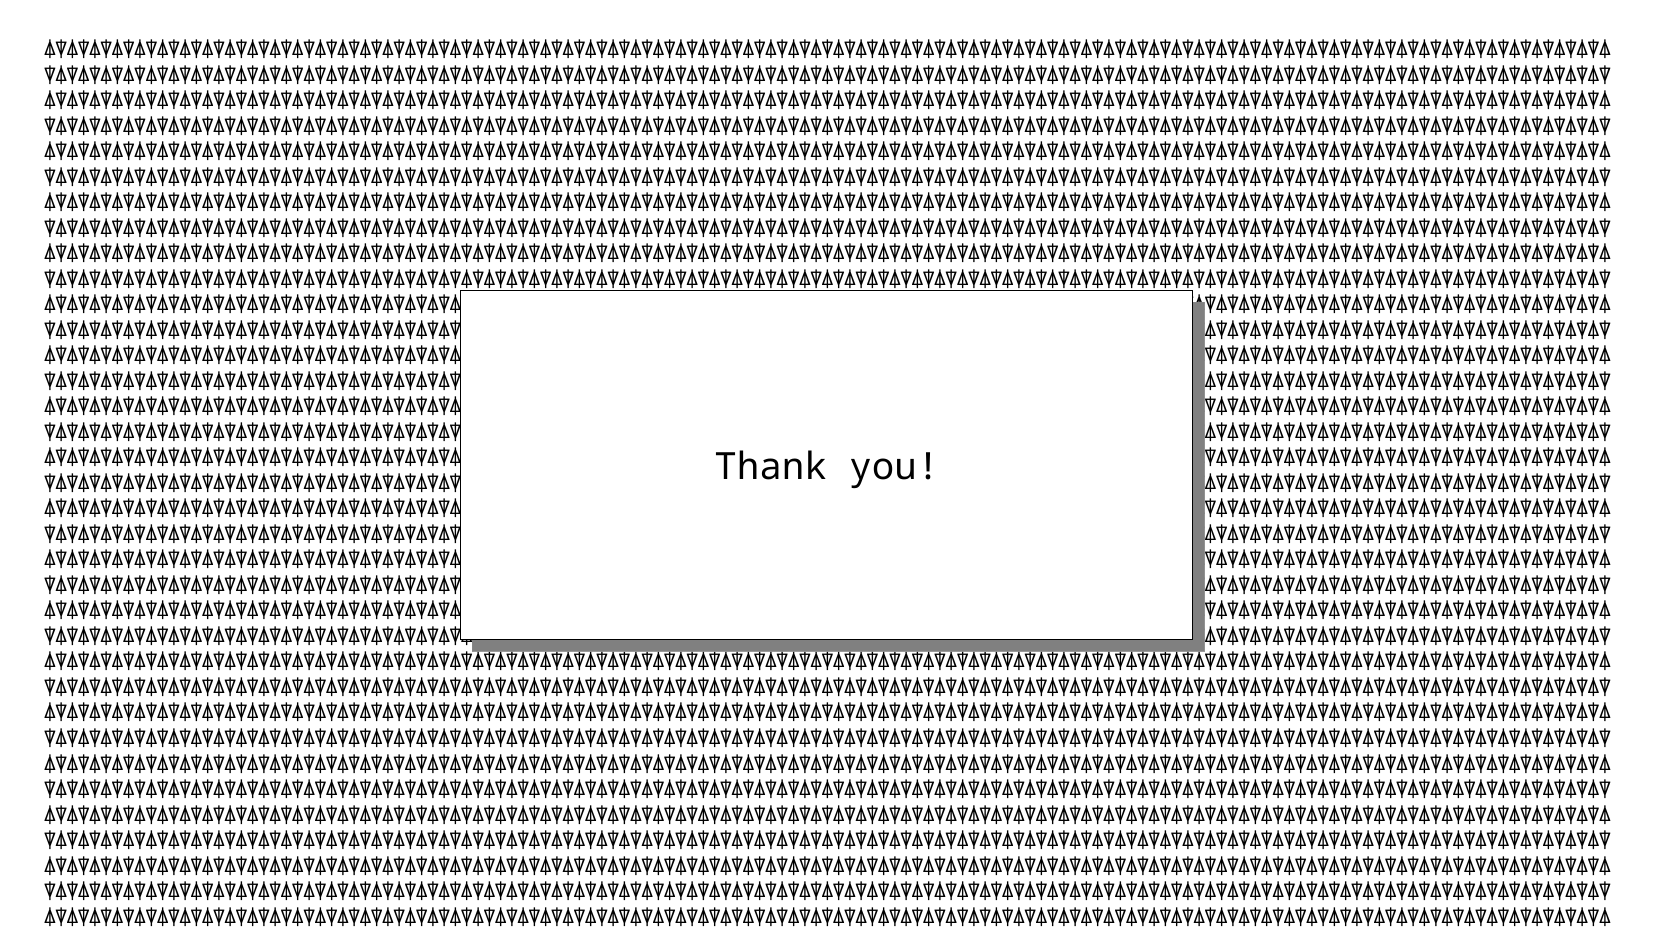

⍋⍒⍋⍒⍋⍒⍋⍒⍋⍒⍋⍒⍋⍒⍋⍒⍋⍒⍋⍒⍋⍒⍋⍒⍋⍒⍋⍒⍋⍒⍋⍒⍋⍒⍋⍒⍋⍒⍋⍒⍋⍒⍋⍒⍋⍒⍋⍒⍋⍒⍋⍒⍋⍒⍋⍒⍋⍒⍋⍒⍋⍒⍋⍒⍋⍒⍋⍒⍋⍒⍋⍒⍋⍒⍋⍒⍋⍒⍋⍒⍋⍒⍋⍒⍋⍒⍋⍒⍋⍒⍋⍒⍋⍒⍋⍒⍋⍒⍋⍒⍋⍒⍋⍒⍋⍒⍋⍒⍋⍒⍋⍒⍋⍒⍋⍒⍋⍒⍋⍒⍋⍒⍋⍒⍋⍒⍋⍒⍋⍒⍋⍒⍋⍒⍋⍒⍋⍒⍋⍒⍋⍒⍋⍒⍋⍒⍋⍒⍋⍒⍋⍒⍋⍒⍋⍒⍋⍒⍋⍒⍋⍒⍋⍒⍋⍒⍋⍒⍋⍒⍋⍒⍋⍒⍋⍒⍋⍒⍋⍒⍋⍒⍋⍒⍋⍒⍋⍒⍋⍒⍋⍒⍋⍒⍋⍒⍋⍒⍋⍒⍋⍒⍋⍒⍋⍒⍋⍒⍋⍒⍋⍒⍋⍒⍋⍒⍋⍒⍋⍒⍋⍒⍋⍒⍋⍒⍋⍒⍋⍒⍋⍒⍋⍒⍋⍒⍋⍒⍋⍒⍋⍒⍋⍒⍋⍒⍋⍒⍋⍒⍋⍒⍋⍒⍋⍒⍋⍒⍋⍒⍋⍒⍋⍒⍋⍒⍋⍒⍋⍒⍋⍒⍋⍒⍋⍒⍋⍒
⍋⍒⍋⍒⍋⍒⍋⍒⍋⍒⍋⍒⍋⍒⍋⍒⍋⍒⍋⍒⍋⍒⍋⍒⍋⍒⍋⍒⍋⍒⍋⍒⍋⍒⍋⍒⍋⍒⍋⍒⍋⍒⍋⍒⍋⍒⍋⍒⍋⍒⍋⍒⍋⍒⍋⍒⍋⍒⍋⍒⍋⍒⍋⍒⍋⍒⍋⍒⍋⍒⍋⍒⍋⍒⍋⍒⍋⍒⍋⍒⍋⍒⍋⍒⍋⍒⍋⍒⍋⍒⍋⍒⍋⍒⍋⍒⍋⍒⍋⍒⍋⍒⍋⍒⍋⍒⍋⍒⍋⍒⍋⍒⍋⍒⍋⍒⍋⍒⍋⍒⍋⍒⍋⍒⍋⍒⍋⍒⍋⍒⍋⍒⍋⍒⍋⍒⍋⍒⍋⍒⍋⍒⍋⍒⍋⍒⍋⍒⍋⍒⍋⍒⍋⍒⍋⍒⍋⍒⍋⍒⍋⍒⍋⍒⍋⍒⍋⍒⍋⍒⍋⍒⍋⍒⍋⍒⍋⍒⍋⍒⍋⍒⍋⍒⍋⍒⍋⍒⍋⍒⍋⍒⍋⍒⍋⍒⍋⍒⍋⍒⍋⍒⍋⍒⍋⍒⍋⍒⍋⍒⍋⍒⍋⍒⍋⍒⍋⍒⍋⍒⍋⍒⍋⍒⍋⍒⍋⍒⍋⍒⍋⍒⍋⍒⍋⍒⍋⍒⍋⍒⍋⍒⍋⍒⍋⍒⍋⍒⍋⍒⍋⍒⍋⍒⍋⍒⍋⍒⍋⍒⍋⍒⍋⍒⍋⍒⍋⍒⍋⍒⍋⍒⍋⍒⍋⍒⍋⍒
⍋⍒⍋⍒⍋⍒⍋⍒⍋⍒⍋⍒⍋⍒⍋⍒⍋⍒⍋⍒⍋⍒⍋⍒⍋⍒⍋⍒⍋⍒⍋⍒⍋⍒⍋⍒⍋⍒⍋⍒⍋⍒⍋⍒⍋⍒⍋⍒⍋⍒⍋⍒⍋⍒⍋⍒⍋⍒⍋⍒⍋⍒⍋⍒⍋⍒⍋⍒⍋⍒⍋⍒⍋⍒⍋⍒⍋⍒⍋⍒⍋⍒⍋⍒⍋⍒⍋⍒⍋⍒⍋⍒⍋⍒⍋⍒⍋⍒⍋⍒⍋⍒⍋⍒⍋⍒⍋⍒⍋⍒⍋⍒⍋⍒⍋⍒⍋⍒⍋⍒⍋⍒⍋⍒⍋⍒⍋⍒⍋⍒⍋⍒⍋⍒⍋⍒⍋⍒⍋⍒⍋⍒⍋⍒⍋⍒⍋⍒⍋⍒⍋⍒⍋⍒⍋⍒⍋⍒⍋⍒⍋⍒⍋⍒⍋⍒⍋⍒⍋⍒⍋⍒⍋⍒⍋⍒⍋⍒⍋⍒⍋⍒⍋⍒⍋⍒⍋⍒⍋⍒⍋⍒⍋⍒⍋⍒⍋⍒⍋⍒⍋⍒⍋⍒⍋⍒⍋⍒⍋⍒⍋⍒⍋⍒⍋⍒⍋⍒⍋⍒⍋⍒⍋⍒⍋⍒⍋⍒⍋⍒⍋⍒⍋⍒⍋⍒⍋⍒⍋⍒⍋⍒⍋⍒⍋⍒⍋⍒⍋⍒⍋⍒⍋⍒⍋⍒⍋⍒⍋⍒⍋⍒⍋⍒⍋⍒⍋⍒⍋⍒⍋⍒⍋⍒⍋⍒⍋⍒
⍋⍒⍋⍒⍋⍒⍋⍒⍋⍒⍋⍒⍋⍒⍋⍒⍋⍒⍋⍒⍋⍒⍋⍒⍋⍒⍋⍒⍋⍒⍋⍒⍋⍒⍋⍒⍋⍒⍋⍒⍋⍒⍋⍒⍋⍒⍋⍒⍋⍒⍋⍒⍋⍒⍋⍒⍋⍒⍋⍒⍋⍒⍋⍒⍋⍒⍋⍒⍋⍒⍋⍒⍋⍒⍋⍒⍋⍒⍋⍒⍋⍒⍋⍒⍋⍒⍋⍒⍋⍒⍋⍒⍋⍒⍋⍒⍋⍒⍋⍒⍋⍒⍋⍒⍋⍒⍋⍒⍋⍒⍋⍒⍋⍒⍋⍒⍋⍒⍋⍒⍋⍒⍋⍒⍋⍒⍋⍒⍋⍒⍋⍒⍋⍒⍋⍒⍋⍒⍋⍒⍋⍒⍋⍒⍋⍒⍋⍒⍋⍒⍋⍒⍋⍒⍋⍒⍋⍒⍋⍒⍋⍒⍋⍒⍋⍒⍋⍒⍋⍒⍋⍒⍋⍒⍋⍒⍋⍒⍋⍒⍋⍒⍋⍒⍋⍒⍋⍒⍋⍒⍋⍒⍋⍒⍋⍒⍋⍒⍋⍒⍋⍒⍋⍒⍋⍒⍋⍒⍋⍒⍋⍒⍋⍒⍋⍒⍋⍒⍋⍒⍋⍒⍋⍒⍋⍒⍋⍒⍋⍒⍋⍒⍋⍒⍋⍒⍋⍒⍋⍒⍋⍒⍋⍒⍋⍒⍋⍒⍋⍒⍋⍒⍋⍒⍋⍒⍋⍒⍋⍒⍋⍒⍋⍒⍋⍒⍋⍒⍋⍒⍋⍒⍋⍒⍋⍒⍋⍒⍋⍒⍋⍒⍋⍒⍋⍒⍋⍒⍋⍒⍋⍒⍋⍒⍋⍒⍋⍒⍋⍒⍋⍒⍋⍒⍋⍒⍋⍒⍋⍒⍋⍒⍋⍒⍋⍒⍋⍒⍋⍒⍋⍒⍋⍒⍋⍒⍋⍒⍋⍒⍋⍒⍋⍒⍋⍒⍋⍒⍋⍒⍋⍒⍋⍒⍋⍒⍋⍒⍋⍒⍋⍒⍋⍒⍋⍒⍋⍒⍋⍒⍋⍒⍋⍒⍋⍒⍋⍒⍋⍒⍋⍒⍋⍒⍋⍒⍋⍒⍋⍒⍋⍒⍋⍒⍋⍒⍋⍒⍋⍒⍋⍒⍋⍒⍋⍒⍋⍒⍋⍒⍋⍒⍋⍒⍋⍒⍋⍒⍋⍒⍋⍒⍋⍒⍋⍒⍋⍒⍋⍒⍋⍒⍋⍒⍋⍒⍋⍒⍋⍒⍋⍒⍋⍒⍋⍒⍋⍒⍋⍒⍋⍒⍋⍒⍋⍒⍋⍒⍋⍒⍋⍒⍋⍒⍋⍒⍋⍒⍋⍒⍋⍒⍋⍒⍋⍒⍋⍒⍋⍒⍋⍒⍋⍒⍋⍒⍋⍒⍋⍒⍋⍒⍋⍒⍋⍒⍋⍒⍋⍒⍋⍒⍋⍒⍋⍒⍋⍒⍋⍒⍋⍒⍋⍒⍋⍒⍋⍒⍋⍒⍋⍒⍋⍒⍋⍒⍋⍒⍋⍒⍋⍒⍋⍒⍋⍒⍋⍒⍋⍒⍋⍒⍋⍒⍋⍒⍋⍒⍋⍒⍋⍒⍋⍒⍋⍒⍋⍒⍋⍒⍋⍒⍋⍒⍋⍒
⍋⍒⍋⍒⍋⍒⍋⍒⍋⍒⍋⍒⍋⍒⍋⍒⍋⍒⍋⍒⍋⍒⍋⍒⍋⍒⍋⍒⍋⍒⍋⍒⍋⍒⍋⍒⍋⍒⍋⍒⍋⍒⍋⍒⍋⍒⍋⍒⍋⍒⍋⍒⍋⍒⍋⍒⍋⍒⍋⍒⍋⍒⍋⍒⍋⍒⍋⍒⍋⍒⍋⍒⍋⍒⍋⍒⍋⍒⍋⍒⍋⍒⍋⍒⍋⍒⍋⍒⍋⍒⍋⍒⍋⍒⍋⍒⍋⍒⍋⍒⍋⍒⍋⍒⍋⍒⍋⍒⍋⍒⍋⍒⍋⍒⍋⍒⍋⍒⍋⍒⍋⍒⍋⍒⍋⍒⍋⍒⍋⍒⍋⍒⍋⍒⍋⍒⍋⍒⍋⍒⍋⍒⍋⍒⍋⍒⍋⍒⍋⍒⍋⍒⍋⍒⍋⍒⍋⍒⍋⍒⍋⍒⍋⍒⍋⍒⍋⍒⍋⍒⍋⍒⍋⍒⍋⍒⍋⍒⍋⍒⍋⍒⍋⍒⍋⍒⍋⍒⍋⍒⍋⍒⍋⍒⍋⍒⍋⍒⍋⍒⍋⍒⍋⍒⍋⍒⍋⍒⍋⍒⍋⍒⍋⍒⍋⍒⍋⍒⍋⍒⍋⍒⍋⍒⍋⍒⍋⍒⍋⍒⍋⍒⍋⍒⍋⍒⍋⍒⍋⍒⍋⍒⍋⍒⍋⍒⍋⍒⍋⍒⍋⍒⍋⍒⍋⍒⍋⍒⍋⍒⍋⍒⍋⍒⍋⍒⍋⍒⍋⍒⍋⍒⍋⍒⍋⍒⍋⍒⍋⍒⍋⍒⍋⍒⍋⍒⍋⍒⍋⍒⍋⍒⍋⍒⍋⍒⍋⍒⍋⍒⍋⍒⍋⍒⍋⍒⍋⍒⍋⍒⍋⍒⍋⍒⍋⍒⍋⍒⍋⍒⍋⍒⍋⍒⍋⍒⍋⍒⍋⍒⍋⍒⍋⍒⍋⍒⍋⍒⍋⍒⍋⍒⍋⍒⍋⍒⍋⍒⍋⍒⍋⍒⍋⍒⍋⍒⍋⍒⍋⍒⍋⍒⍋⍒⍋⍒⍋⍒⍋⍒⍋⍒⍋⍒⍋⍒⍋⍒⍋⍒⍋⍒⍋⍒⍋⍒⍋⍒⍋⍒⍋⍒⍋⍒⍋⍒⍋⍒⍋⍒⍋⍒⍋⍒⍋⍒⍋⍒⍋⍒⍋⍒⍋⍒⍋⍒⍋⍒⍋⍒⍋⍒⍋⍒⍋⍒⍋⍒⍋⍒⍋⍒⍋⍒⍋⍒⍋⍒⍋⍒⍋⍒⍋⍒⍋⍒⍋⍒⍋⍒⍋⍒⍋⍒⍋⍒⍋⍒⍋⍒⍋⍒⍋⍒⍋⍒⍋⍒⍋⍒⍋⍒⍋⍒⍋⍒⍋⍒⍋⍒⍋⍒⍋⍒⍋⍒⍋⍒⍋⍒⍋⍒⍋⍒⍋⍒⍋⍒⍋⍒⍋⍒⍋⍒⍋⍒⍋⍒⍋⍒⍋⍒⍋⍒⍋⍒⍋⍒⍋⍒⍋⍒⍋⍒⍋⍒⍋⍒⍋⍒⍋⍒⍋⍒⍋⍒⍋⍒⍋⍒⍋⍒⍋⍒⍋⍒⍋⍒⍋⍒⍋⍒⍋⍒⍋⍒
⍋⍒⍋⍒⍋⍒⍋⍒⍋⍒⍋⍒⍋⍒⍋⍒⍋⍒⍋⍒⍋⍒⍋⍒⍋⍒⍋⍒⍋⍒⍋⍒⍋⍒⍋⍒⍋⍒⍋⍒⍋⍒⍋⍒⍋⍒⍋⍒⍋⍒⍋⍒⍋⍒⍋⍒⍋⍒⍋⍒⍋⍒⍋⍒⍋⍒⍋⍒⍋⍒⍋⍒⍋⍒⍋⍒⍋⍒⍋⍒⍋⍒⍋⍒⍋⍒⍋⍒⍋⍒⍋⍒⍋⍒⍋⍒⍋⍒⍋⍒⍋⍒⍋⍒⍋⍒⍋⍒⍋⍒⍋⍒⍋⍒⍋⍒⍋⍒⍋⍒⍋⍒⍋⍒⍋⍒⍋⍒⍋⍒⍋⍒⍋⍒⍋⍒⍋⍒⍋⍒⍋⍒⍋⍒⍋⍒⍋⍒⍋⍒⍋⍒⍋⍒⍋⍒⍋⍒⍋⍒⍋⍒⍋⍒⍋⍒⍋⍒⍋⍒⍋⍒⍋⍒⍋⍒⍋⍒⍋⍒⍋⍒⍋⍒⍋⍒⍋⍒⍋⍒⍋⍒⍋⍒⍋⍒⍋⍒⍋⍒⍋⍒⍋⍒⍋⍒⍋⍒⍋⍒⍋⍒⍋⍒⍋⍒⍋⍒⍋⍒⍋⍒⍋⍒⍋⍒⍋⍒⍋⍒⍋⍒⍋⍒⍋⍒⍋⍒⍋⍒⍋⍒⍋⍒⍋⍒⍋⍒⍋⍒⍋⍒⍋⍒⍋⍒⍋⍒⍋⍒⍋⍒⍋⍒⍋⍒⍋⍒⍋⍒⍋⍒⍋⍒⍋⍒⍋⍒⍋⍒⍋⍒⍋⍒⍋⍒⍋⍒⍋⍒⍋⍒⍋⍒⍋⍒⍋⍒⍋⍒⍋⍒⍋⍒⍋⍒⍋⍒⍋⍒⍋⍒⍋⍒⍋⍒⍋⍒⍋⍒⍋⍒⍋⍒⍋⍒⍋⍒⍋⍒⍋⍒⍋⍒⍋⍒⍋⍒⍋⍒⍋⍒⍋⍒⍋⍒⍋⍒⍋⍒⍋⍒⍋⍒⍋⍒⍋⍒⍋⍒⍋⍒⍋⍒⍋⍒⍋⍒⍋⍒⍋⍒⍋⍒⍋⍒⍋⍒⍋⍒⍋⍒⍋⍒⍋⍒⍋⍒⍋⍒⍋⍒⍋⍒⍋⍒⍋⍒⍋⍒⍋⍒⍋⍒⍋⍒⍋⍒⍋⍒⍋⍒⍋⍒⍋⍒⍋⍒⍋⍒⍋⍒⍋⍒⍋⍒⍋⍒⍋⍒⍋⍒⍋⍒⍋⍒⍋⍒⍋⍒⍋⍒⍋⍒⍋⍒⍋⍒⍋⍒⍋⍒⍋⍒⍋⍒⍋⍒⍋⍒⍋⍒⍋⍒⍋⍒⍋⍒⍋⍒⍋⍒⍋⍒⍋⍒⍋⍒⍋⍒⍋⍒⍋⍒⍋⍒⍋⍒⍋⍒⍋⍒⍋⍒⍋⍒⍋⍒⍋⍒⍋⍒⍋⍒⍋⍒⍋⍒⍋⍒⍋⍒⍋⍒⍋⍒⍋⍒⍋⍒⍋⍒⍋⍒⍋⍒⍋⍒⍋⍒⍋⍒⍋⍒⍋⍒⍋⍒⍋⍒⍋⍒⍋⍒⍋⍒⍋⍒⍋⍒⍋⍒⍋⍒⍋⍒
⍋⍒⍋⍒⍋⍒⍋⍒⍋⍒⍋⍒⍋⍒⍋⍒⍋⍒⍋⍒⍋⍒⍋⍒⍋⍒⍋⍒⍋⍒⍋⍒⍋⍒⍋⍒⍋⍒⍋⍒⍋⍒⍋⍒⍋⍒⍋⍒⍋⍒⍋⍒⍋⍒⍋⍒⍋⍒⍋⍒⍋⍒⍋⍒⍋⍒⍋⍒⍋⍒⍋⍒⍋⍒⍋⍒⍋⍒⍋⍒⍋⍒⍋⍒⍋⍒⍋⍒⍋⍒⍋⍒⍋⍒⍋⍒⍋⍒⍋⍒⍋⍒⍋⍒⍋⍒⍋⍒⍋⍒⍋⍒⍋⍒⍋⍒⍋⍒⍋⍒⍋⍒⍋⍒⍋⍒⍋⍒⍋⍒⍋⍒⍋⍒⍋⍒⍋⍒⍋⍒⍋⍒⍋⍒⍋⍒⍋⍒⍋⍒⍋⍒⍋⍒⍋⍒⍋⍒⍋⍒⍋⍒⍋⍒⍋⍒⍋⍒⍋⍒⍋⍒⍋⍒⍋⍒⍋⍒⍋⍒⍋⍒⍋⍒⍋⍒⍋⍒⍋⍒⍋⍒⍋⍒⍋⍒⍋⍒⍋⍒⍋⍒⍋⍒⍋⍒⍋⍒⍋⍒⍋⍒⍋⍒⍋⍒⍋⍒⍋⍒⍋⍒⍋⍒⍋⍒⍋⍒⍋⍒⍋⍒⍋⍒⍋⍒⍋⍒⍋⍒⍋⍒⍋⍒⍋⍒⍋⍒⍋⍒⍋⍒⍋⍒⍋⍒⍋⍒⍋⍒⍋⍒⍋⍒⍋⍒⍋⍒⍋⍒⍋⍒⍋⍒⍋⍒⍋⍒⍋⍒⍋⍒⍋⍒⍋⍒⍋⍒⍋⍒⍋⍒⍋⍒⍋⍒⍋⍒⍋⍒⍋⍒⍋⍒⍋⍒⍋⍒⍋⍒⍋⍒⍋⍒⍋⍒⍋⍒⍋⍒⍋⍒⍋⍒⍋⍒⍋⍒⍋⍒⍋⍒⍋⍒⍋⍒⍋⍒⍋⍒⍋⍒⍋⍒⍋⍒⍋⍒⍋⍒⍋⍒⍋⍒⍋⍒⍋⍒⍋⍒⍋⍒⍋⍒⍋⍒⍋⍒⍋⍒⍋⍒⍋⍒⍋⍒⍋⍒⍋⍒⍋⍒⍋⍒⍋⍒⍋⍒⍋⍒⍋⍒⍋⍒⍋⍒⍋⍒⍋⍒⍋⍒⍋⍒⍋⍒⍋⍒⍋⍒⍋⍒⍋⍒⍋⍒⍋⍒⍋⍒⍋⍒⍋⍒⍋⍒⍋⍒⍋⍒⍋⍒⍋⍒⍋⍒⍋⍒⍋⍒⍋⍒⍋⍒⍋⍒⍋⍒⍋⍒⍋⍒⍋⍒⍋⍒⍋⍒⍋⍒⍋⍒⍋⍒⍋⍒⍋⍒⍋⍒⍋⍒⍋⍒⍋⍒⍋⍒⍋⍒⍋⍒⍋⍒⍋⍒⍋⍒⍋⍒⍋⍒⍋⍒⍋⍒⍋⍒⍋⍒⍋⍒⍋⍒⍋⍒⍋⍒⍋⍒⍋⍒⍋⍒⍋⍒⍋⍒⍋⍒⍋⍒⍋⍒⍋⍒⍋⍒⍋⍒⍋⍒⍋⍒⍋⍒⍋⍒⍋⍒⍋⍒⍋⍒⍋⍒⍋⍒⍋⍒⍋⍒⍋⍒⍋⍒
⍋⍒⍋⍒⍋⍒⍋⍒⍋⍒⍋⍒⍋⍒⍋⍒⍋⍒⍋⍒⍋⍒⍋⍒⍋⍒⍋⍒⍋⍒⍋⍒⍋⍒⍋⍒⍋⍒⍋⍒⍋⍒⍋⍒⍋⍒⍋⍒⍋⍒⍋⍒⍋⍒⍋⍒⍋⍒⍋⍒⍋⍒⍋⍒⍋⍒⍋⍒⍋⍒⍋⍒⍋⍒⍋⍒⍋⍒⍋⍒⍋⍒⍋⍒⍋⍒⍋⍒⍋⍒⍋⍒⍋⍒⍋⍒⍋⍒⍋⍒⍋⍒⍋⍒⍋⍒⍋⍒⍋⍒⍋⍒⍋⍒⍋⍒⍋⍒⍋⍒⍋⍒⍋⍒⍋⍒⍋⍒⍋⍒⍋⍒⍋⍒⍋⍒⍋⍒⍋⍒⍋⍒⍋⍒⍋⍒⍋⍒⍋⍒⍋⍒⍋⍒⍋⍒⍋⍒⍋⍒⍋⍒⍋⍒⍋⍒⍋⍒⍋⍒⍋⍒⍋⍒⍋⍒⍋⍒⍋⍒⍋⍒⍋⍒⍋⍒⍋⍒⍋⍒⍋⍒⍋⍒⍋⍒⍋⍒⍋⍒⍋⍒⍋⍒⍋⍒⍋⍒⍋⍒⍋⍒⍋⍒⍋⍒⍋⍒⍋⍒⍋⍒⍋⍒⍋⍒⍋⍒⍋⍒⍋⍒⍋⍒⍋⍒⍋⍒⍋⍒⍋⍒⍋⍒⍋⍒⍋⍒⍋⍒⍋⍒⍋⍒⍋⍒⍋⍒⍋⍒⍋⍒⍋⍒⍋⍒⍋⍒⍋⍒⍋⍒⍋⍒⍋⍒⍋⍒⍋⍒⍋⍒⍋⍒⍋⍒⍋⍒⍋⍒⍋⍒⍋⍒⍋⍒⍋⍒⍋⍒⍋⍒⍋⍒⍋⍒⍋⍒⍋⍒⍋⍒⍋⍒⍋⍒⍋⍒⍋⍒⍋⍒⍋⍒⍋⍒⍋⍒⍋⍒⍋⍒⍋⍒⍋⍒⍋⍒⍋⍒⍋⍒⍋⍒⍋⍒⍋⍒⍋⍒⍋⍒⍋⍒⍋⍒⍋⍒⍋⍒⍋⍒⍋⍒⍋⍒⍋⍒⍋⍒⍋⍒⍋⍒⍋⍒⍋⍒⍋⍒⍋⍒⍋⍒⍋⍒⍋⍒⍋⍒⍋⍒⍋⍒⍋⍒⍋⍒⍋⍒⍋⍒⍋⍒⍋⍒⍋⍒⍋⍒⍋⍒⍋⍒⍋⍒⍋⍒⍋⍒⍋⍒⍋⍒⍋⍒⍋⍒⍋⍒⍋⍒⍋⍒⍋⍒⍋⍒⍋⍒⍋⍒⍋⍒⍋⍒⍋⍒⍋⍒⍋⍒⍋⍒⍋⍒⍋⍒⍋⍒⍋⍒⍋⍒⍋⍒⍋⍒⍋⍒⍋⍒⍋⍒⍋⍒⍋⍒⍋⍒⍋⍒⍋⍒⍋⍒⍋⍒⍋⍒⍋⍒⍋⍒⍋⍒⍋⍒⍋⍒⍋⍒⍋⍒⍋⍒⍋⍒⍋⍒⍋⍒⍋⍒⍋⍒⍋⍒⍋⍒⍋⍒⍋⍒⍋⍒⍋⍒⍋⍒⍋⍒⍋⍒⍋⍒⍋⍒⍋⍒⍋⍒⍋⍒⍋⍒⍋⍒⍋⍒⍋⍒⍋⍒⍋⍒
⍋⍒⍋⍒⍋⍒⍋⍒⍋⍒⍋⍒⍋⍒⍋⍒⍋⍒⍋⍒⍋⍒⍋⍒⍋⍒⍋⍒⍋⍒⍋⍒⍋⍒⍋⍒⍋⍒⍋⍒⍋⍒⍋⍒⍋⍒⍋⍒⍋⍒⍋⍒⍋⍒⍋⍒⍋⍒⍋⍒⍋⍒⍋⍒⍋⍒⍋⍒⍋⍒⍋⍒⍋⍒⍋⍒⍋⍒⍋⍒⍋⍒⍋⍒⍋⍒⍋⍒⍋⍒⍋⍒⍋⍒⍋⍒⍋⍒⍋⍒⍋⍒⍋⍒⍋⍒⍋⍒⍋⍒⍋⍒⍋⍒⍋⍒⍋⍒⍋⍒⍋⍒⍋⍒⍋⍒⍋⍒⍋⍒⍋⍒⍋⍒⍋⍒⍋⍒⍋⍒⍋⍒⍋⍒⍋⍒⍋⍒⍋⍒⍋⍒⍋⍒⍋⍒⍋⍒⍋⍒⍋⍒⍋⍒⍋⍒⍋⍒⍋⍒⍋⍒⍋⍒⍋⍒⍋⍒⍋⍒⍋⍒⍋⍒⍋⍒⍋⍒⍋⍒⍋⍒⍋⍒⍋⍒⍋⍒⍋⍒⍋⍒⍋⍒⍋⍒⍋⍒⍋⍒⍋⍒⍋⍒⍋⍒⍋⍒⍋⍒⍋⍒⍋⍒⍋⍒⍋⍒⍋⍒⍋⍒⍋⍒⍋⍒⍋⍒⍋⍒⍋⍒⍋⍒⍋⍒⍋⍒⍋⍒⍋⍒⍋⍒⍋⍒⍋⍒⍋⍒⍋⍒⍋⍒⍋⍒⍋⍒⍋⍒⍋⍒⍋⍒⍋⍒⍋⍒⍋⍒⍋⍒⍋⍒⍋⍒⍋⍒⍋⍒⍋⍒⍋⍒⍋⍒⍋⍒⍋⍒⍋⍒⍋⍒⍋⍒⍋⍒⍋⍒⍋⍒⍋⍒⍋⍒⍋⍒⍋⍒⍋⍒⍋⍒⍋⍒⍋⍒⍋⍒⍋⍒⍋⍒⍋⍒⍋⍒⍋⍒⍋⍒⍋⍒⍋⍒⍋⍒⍋⍒⍋⍒⍋⍒⍋⍒⍋⍒⍋⍒⍋⍒⍋⍒⍋⍒⍋⍒⍋⍒⍋⍒⍋⍒⍋⍒⍋⍒⍋⍒⍋⍒⍋⍒⍋⍒⍋⍒⍋⍒⍋⍒⍋⍒⍋⍒⍋⍒⍋⍒⍋⍒⍋⍒⍋⍒⍋⍒⍋⍒⍋⍒⍋⍒⍋⍒⍋⍒⍋⍒⍋⍒⍋⍒⍋⍒⍋⍒⍋⍒⍋⍒⍋⍒⍋⍒⍋⍒⍋⍒⍋⍒⍋⍒⍋⍒⍋⍒⍋⍒⍋⍒⍋⍒⍋⍒⍋⍒⍋⍒⍋⍒⍋⍒⍋⍒⍋⍒⍋⍒⍋⍒⍋⍒⍋⍒⍋⍒⍋⍒⍋⍒⍋⍒⍋⍒⍋⍒⍋⍒⍋⍒⍋⍒⍋⍒⍋⍒⍋⍒⍋⍒⍋⍒⍋⍒⍋⍒⍋⍒⍋⍒⍋⍒⍋⍒⍋⍒⍋⍒⍋⍒⍋⍒⍋⍒⍋⍒⍋⍒⍋⍒⍋⍒⍋⍒⍋⍒⍋⍒⍋⍒⍋⍒⍋⍒⍋⍒⍋⍒⍋⍒⍋⍒⍋⍒
⍋⍒⍋⍒⍋⍒⍋⍒⍋⍒⍋⍒⍋⍒⍋⍒⍋⍒⍋⍒⍋⍒⍋⍒⍋⍒⍋⍒⍋⍒⍋⍒⍋⍒⍋⍒⍋⍒⍋⍒⍋⍒⍋⍒⍋⍒⍋⍒⍋⍒⍋⍒⍋⍒⍋⍒⍋⍒⍋⍒⍋⍒⍋⍒⍋⍒⍋⍒⍋⍒⍋⍒⍋⍒⍋⍒⍋⍒⍋⍒⍋⍒⍋⍒⍋⍒⍋⍒⍋⍒⍋⍒⍋⍒⍋⍒⍋⍒⍋⍒⍋⍒⍋⍒⍋⍒⍋⍒⍋⍒⍋⍒⍋⍒⍋⍒⍋⍒⍋⍒⍋⍒⍋⍒⍋⍒⍋⍒⍋⍒⍋⍒⍋⍒⍋⍒⍋⍒⍋⍒⍋⍒⍋⍒⍋⍒⍋⍒⍋⍒⍋⍒⍋⍒⍋⍒⍋⍒⍋⍒⍋⍒⍋⍒⍋⍒⍋⍒⍋⍒⍋⍒⍋⍒⍋⍒⍋⍒⍋⍒⍋⍒⍋⍒⍋⍒⍋⍒⍋⍒⍋⍒⍋⍒⍋⍒⍋⍒⍋⍒⍋⍒⍋⍒⍋⍒⍋⍒⍋⍒⍋⍒⍋⍒⍋⍒⍋⍒⍋⍒⍋⍒⍋⍒⍋⍒⍋⍒⍋⍒⍋⍒⍋⍒⍋⍒⍋⍒⍋⍒⍋⍒⍋⍒⍋⍒⍋⍒⍋⍒⍋⍒⍋⍒⍋⍒⍋⍒⍋⍒⍋⍒⍋⍒⍋⍒⍋⍒⍋⍒⍋⍒⍋⍒⍋⍒⍋⍒⍋⍒⍋⍒⍋⍒⍋⍒⍋⍒⍋⍒⍋⍒⍋⍒⍋⍒⍋⍒⍋⍒⍋⍒⍋⍒⍋⍒⍋⍒⍋⍒⍋⍒⍋⍒⍋⍒⍋⍒⍋⍒⍋⍒⍋⍒⍋⍒⍋⍒⍋⍒⍋⍒⍋⍒⍋⍒⍋⍒⍋⍒⍋⍒⍋⍒⍋⍒⍋⍒⍋⍒⍋⍒⍋⍒⍋⍒⍋⍒⍋⍒⍋⍒⍋⍒⍋⍒⍋⍒⍋⍒⍋⍒⍋⍒⍋⍒⍋⍒⍋⍒⍋⍒⍋⍒⍋⍒⍋⍒⍋⍒⍋⍒⍋⍒⍋⍒⍋⍒⍋⍒⍋⍒⍋⍒⍋⍒⍋⍒⍋⍒⍋⍒⍋⍒⍋⍒⍋⍒⍋⍒⍋⍒⍋⍒⍋⍒⍋⍒⍋⍒⍋⍒⍋⍒⍋⍒⍋⍒⍋⍒⍋⍒⍋⍒⍋⍒⍋⍒⍋⍒⍋⍒⍋⍒⍋⍒⍋⍒⍋⍒⍋⍒⍋⍒⍋⍒⍋⍒⍋⍒⍋⍒⍋⍒⍋⍒⍋⍒⍋⍒⍋⍒⍋⍒⍋⍒⍋⍒⍋⍒⍋⍒⍋⍒⍋⍒⍋⍒⍋⍒⍋⍒⍋⍒⍋⍒⍋⍒⍋⍒⍋⍒⍋⍒⍋⍒⍋⍒⍋⍒⍋⍒⍋⍒⍋⍒⍋⍒⍋⍒⍋⍒⍋⍒⍋⍒⍋⍒⍋⍒⍋⍒⍋⍒⍋⍒⍋⍒⍋⍒⍋⍒⍋⍒⍋⍒
⍋⍒⍋⍒⍋⍒⍋⍒⍋⍒⍋⍒⍋⍒⍋⍒⍋⍒⍋⍒⍋⍒⍋⍒⍋⍒⍋⍒⍋⍒⍋⍒⍋⍒⍋⍒⍋⍒⍋⍒⍋⍒⍋⍒⍋⍒⍋⍒⍋⍒⍋⍒⍋⍒⍋⍒⍋⍒⍋⍒⍋⍒⍋⍒⍋⍒⍋⍒⍋⍒⍋⍒⍋⍒⍋⍒⍋⍒⍋⍒⍋⍒⍋⍒⍋⍒⍋⍒⍋⍒⍋⍒⍋⍒⍋⍒⍋⍒⍋⍒⍋⍒⍋⍒⍋⍒⍋⍒⍋⍒⍋⍒⍋⍒⍋⍒⍋⍒⍋⍒⍋⍒⍋⍒⍋⍒⍋⍒⍋⍒⍋⍒⍋⍒⍋⍒⍋⍒⍋⍒⍋⍒⍋⍒⍋⍒⍋⍒⍋⍒⍋⍒⍋⍒⍋⍒⍋⍒⍋⍒⍋⍒⍋⍒⍋⍒⍋⍒⍋⍒⍋⍒⍋⍒⍋⍒⍋⍒⍋⍒⍋⍒⍋⍒⍋⍒⍋⍒⍋⍒⍋⍒⍋⍒⍋⍒⍋⍒⍋⍒⍋⍒⍋⍒⍋⍒⍋⍒⍋⍒⍋⍒⍋⍒⍋⍒⍋⍒⍋⍒⍋⍒⍋⍒⍋⍒⍋⍒⍋⍒⍋⍒⍋⍒⍋⍒⍋⍒⍋⍒⍋⍒⍋⍒⍋⍒⍋⍒⍋⍒⍋⍒⍋⍒⍋⍒⍋⍒⍋⍒⍋⍒⍋⍒⍋⍒⍋⍒⍋⍒⍋⍒⍋⍒⍋⍒⍋⍒⍋⍒⍋⍒⍋⍒⍋⍒⍋⍒⍋⍒⍋⍒⍋⍒⍋⍒⍋⍒⍋⍒⍋⍒⍋⍒⍋⍒⍋⍒⍋⍒⍋⍒⍋⍒⍋⍒⍋⍒⍋⍒⍋⍒⍋⍒⍋⍒⍋⍒⍋⍒⍋⍒⍋⍒⍋⍒⍋⍒⍋⍒⍋⍒⍋⍒⍋⍒⍋⍒⍋⍒⍋⍒⍋⍒⍋⍒⍋⍒⍋⍒⍋⍒⍋⍒⍋⍒⍋⍒⍋⍒⍋⍒⍋⍒⍋⍒⍋⍒⍋⍒⍋⍒⍋⍒⍋⍒⍋⍒⍋⍒⍋⍒⍋⍒⍋⍒⍋⍒⍋⍒⍋⍒⍋⍒⍋⍒⍋⍒⍋⍒⍋⍒⍋⍒⍋⍒⍋⍒⍋⍒⍋⍒⍋⍒⍋⍒⍋⍒⍋⍒⍋⍒⍋⍒⍋⍒⍋⍒⍋⍒⍋⍒⍋⍒⍋⍒⍋⍒⍋⍒⍋⍒⍋⍒⍋⍒⍋⍒⍋⍒⍋⍒⍋⍒⍋⍒⍋⍒⍋⍒⍋⍒⍋⍒⍋⍒⍋⍒⍋⍒⍋⍒⍋⍒⍋⍒⍋⍒⍋⍒⍋⍒⍋⍒⍋⍒⍋⍒⍋⍒⍋⍒⍋⍒⍋⍒⍋⍒⍋⍒⍋⍒⍋⍒⍋⍒⍋⍒⍋⍒⍋⍒⍋⍒⍋⍒⍋⍒⍋⍒⍋⍒⍋⍒⍋⍒⍋⍒⍋⍒⍋⍒⍋⍒⍋⍒⍋⍒⍋⍒⍋⍒⍋⍒⍋⍒
⍋⍒⍋⍒⍋⍒⍋⍒⍋⍒⍋⍒⍋⍒⍋⍒⍋⍒⍋⍒⍋⍒⍋⍒⍋⍒⍋⍒⍋⍒⍋⍒⍋⍒⍋⍒⍋⍒⍋⍒⍋⍒⍋⍒⍋⍒⍋⍒⍋⍒⍋⍒⍋⍒⍋⍒⍋⍒⍋⍒⍋⍒⍋⍒⍋⍒⍋⍒⍋⍒⍋⍒⍋⍒⍋⍒⍋⍒⍋⍒⍋⍒⍋⍒⍋⍒⍋⍒⍋⍒⍋⍒⍋⍒⍋⍒⍋⍒⍋⍒⍋⍒⍋⍒⍋⍒⍋⍒⍋⍒⍋⍒⍋⍒⍋⍒⍋⍒⍋⍒⍋⍒⍋⍒⍋⍒⍋⍒⍋⍒⍋⍒⍋⍒⍋⍒⍋⍒⍋⍒⍋⍒⍋⍒⍋⍒⍋⍒⍋⍒⍋⍒⍋⍒⍋⍒⍋⍒⍋⍒⍋⍒⍋⍒⍋⍒⍋⍒⍋⍒⍋⍒⍋⍒⍋⍒⍋⍒⍋⍒⍋⍒⍋⍒⍋⍒⍋⍒⍋⍒⍋⍒⍋⍒⍋⍒⍋⍒⍋⍒⍋⍒⍋⍒⍋⍒⍋⍒⍋⍒⍋⍒⍋⍒⍋⍒⍋⍒⍋⍒⍋⍒⍋⍒⍋⍒⍋⍒⍋⍒⍋⍒⍋⍒⍋⍒⍋⍒⍋⍒⍋⍒⍋⍒⍋⍒⍋⍒⍋⍒⍋⍒⍋⍒⍋⍒⍋⍒⍋⍒⍋⍒⍋⍒⍋⍒⍋⍒⍋⍒⍋⍒⍋⍒⍋⍒⍋⍒
Thank you!